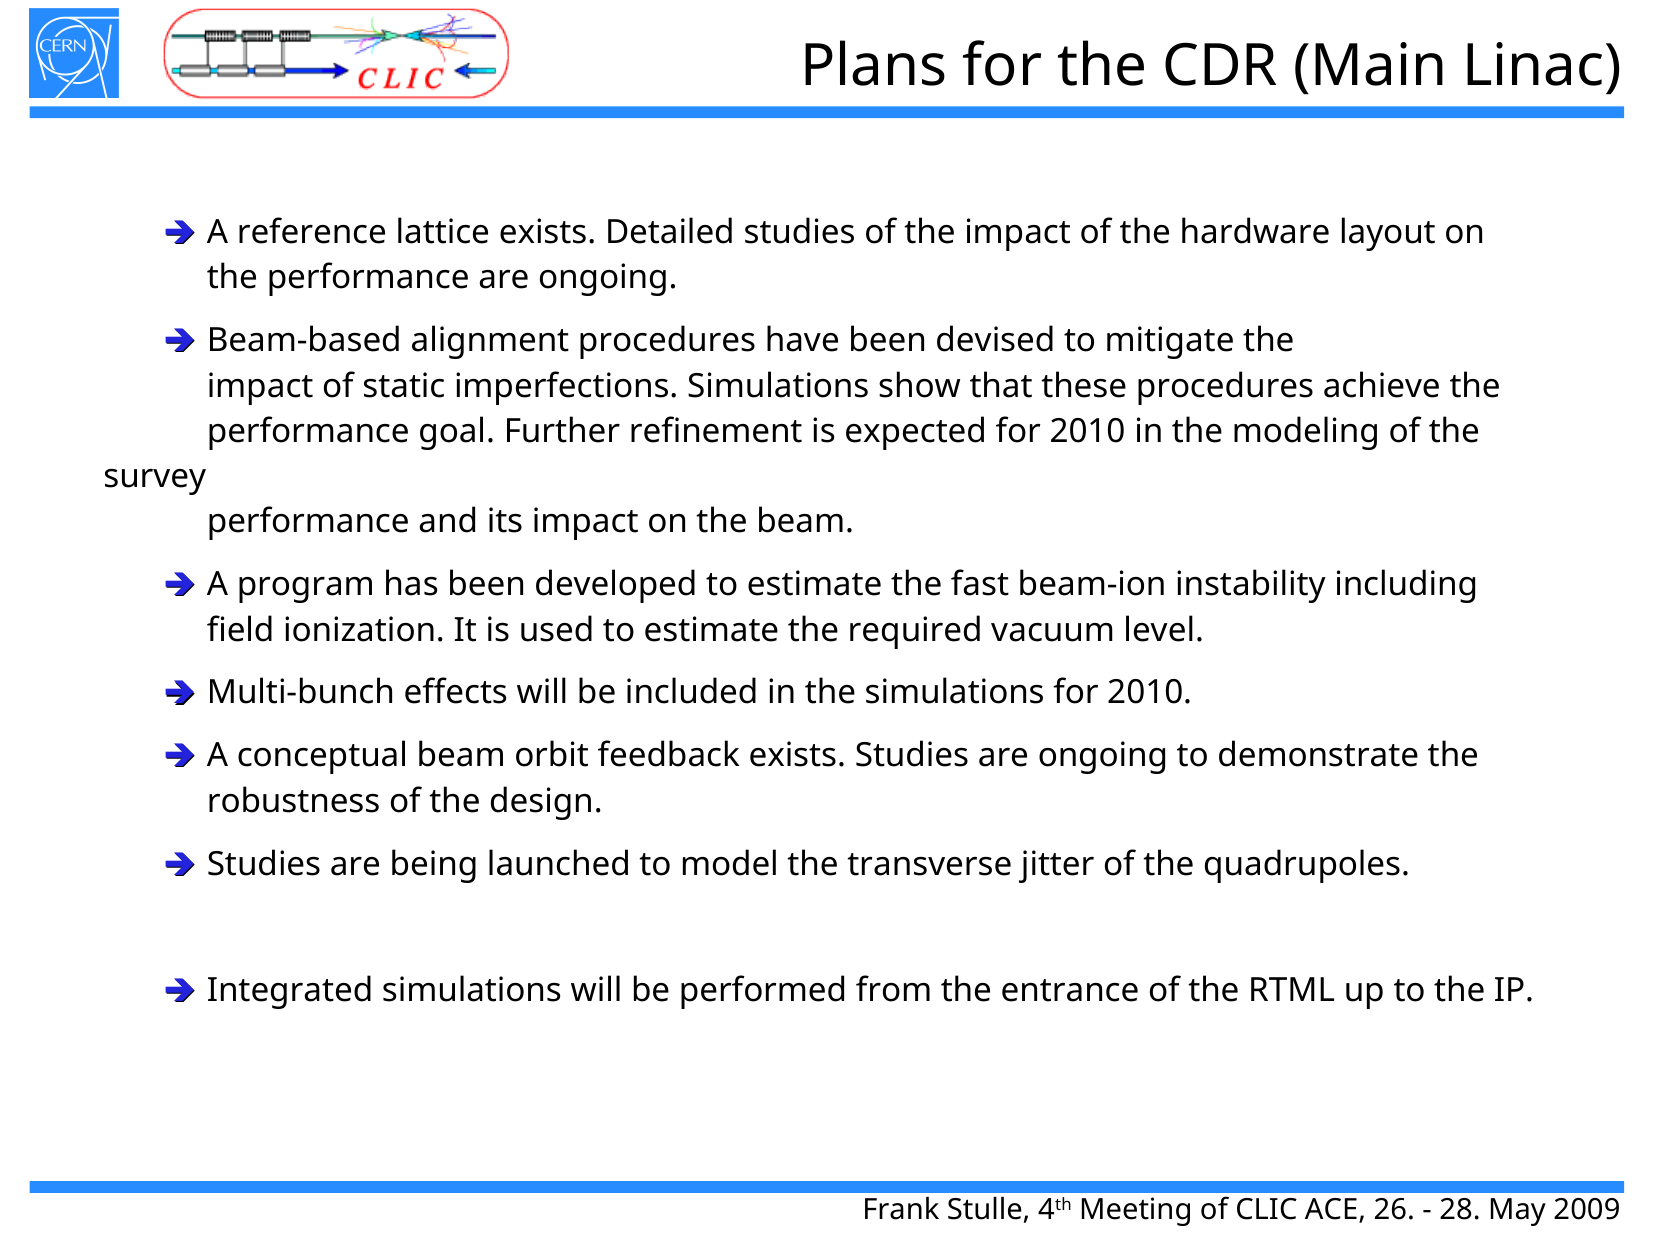

# Plans for the CDR (Main Linac)
		A reference lattice exists. Detailed studies of the impact of the hardware layout on
		the performance are ongoing.
		Beam-based alignment procedures have been devised to mitigate the
		impact of static imperfections. Simulations show that these procedures achieve the
		performance goal. Further refinement is expected for 2010 in the modeling of the survey
		performance and its impact on the beam.
		A program has been developed to estimate the fast beam-ion instability including
		field ionization. It is used to estimate the required vacuum level.
		Multi-bunch effects will be included in the simulations for 2010.
		A conceptual beam orbit feedback exists. Studies are ongoing to demonstrate the
		robustness of the design.
		Studies are being launched to model the transverse jitter of the quadrupoles.
		Integrated simulations will be performed from the entrance of the RTML up to the IP.